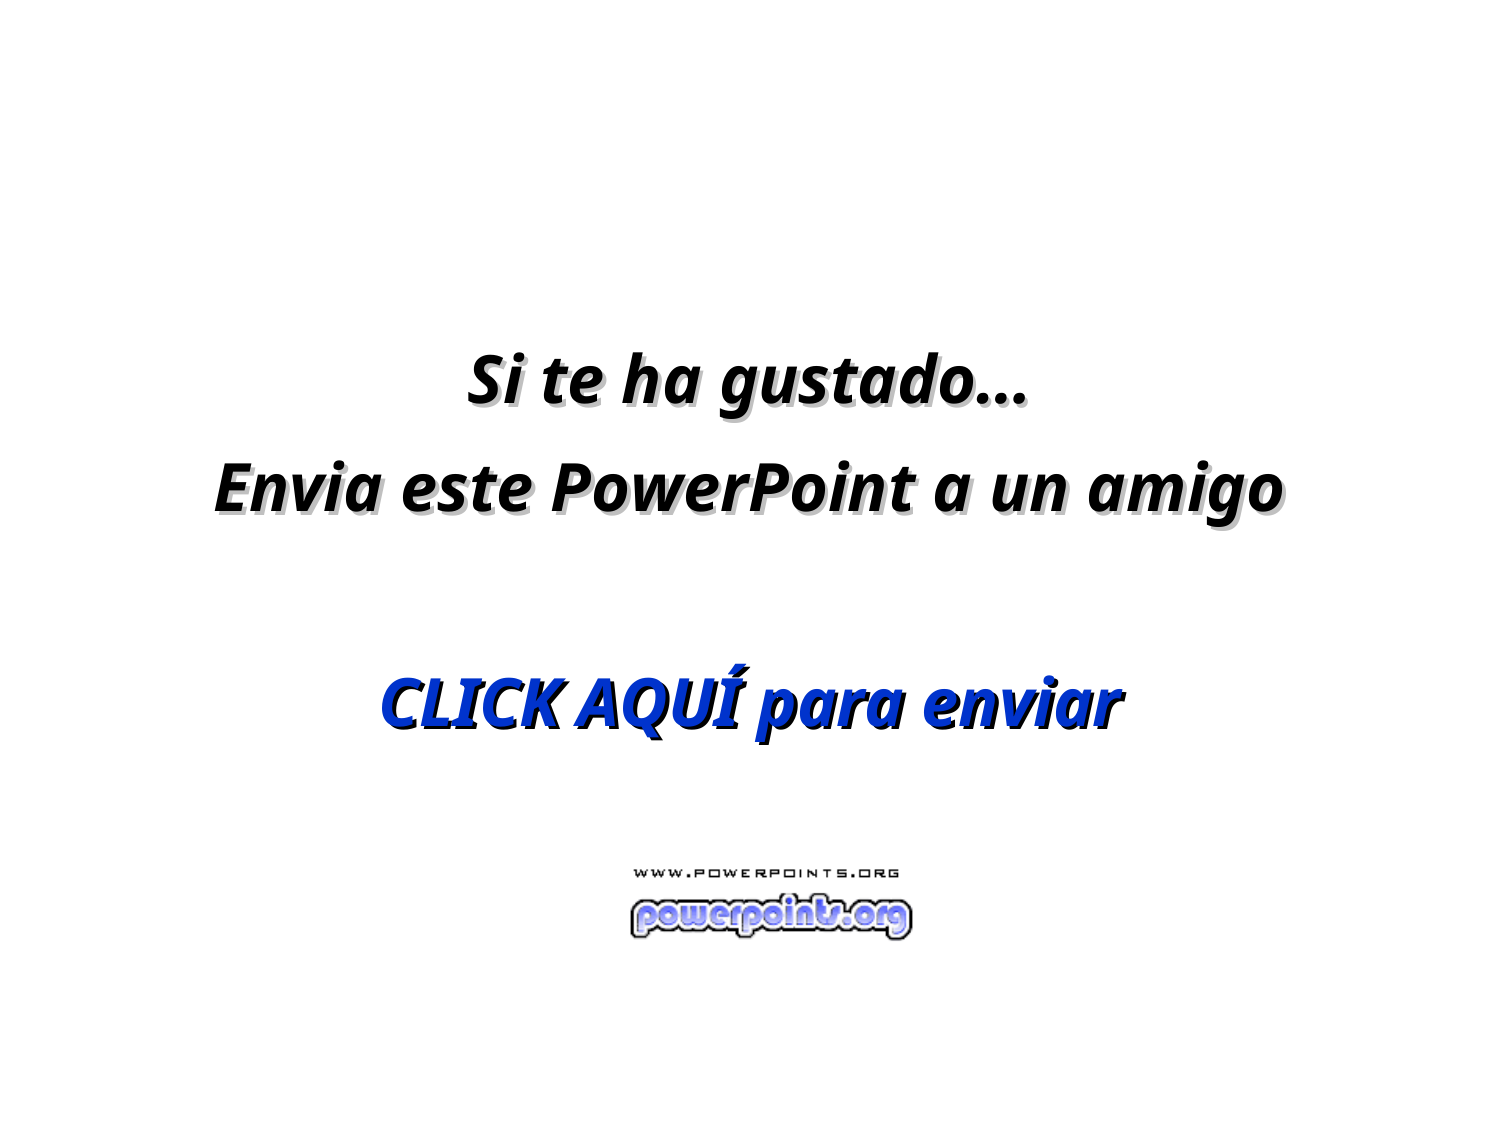

# Si te ha gustado…
Envia este PowerPoint a un amigo
CLICK AQUÍ para enviar